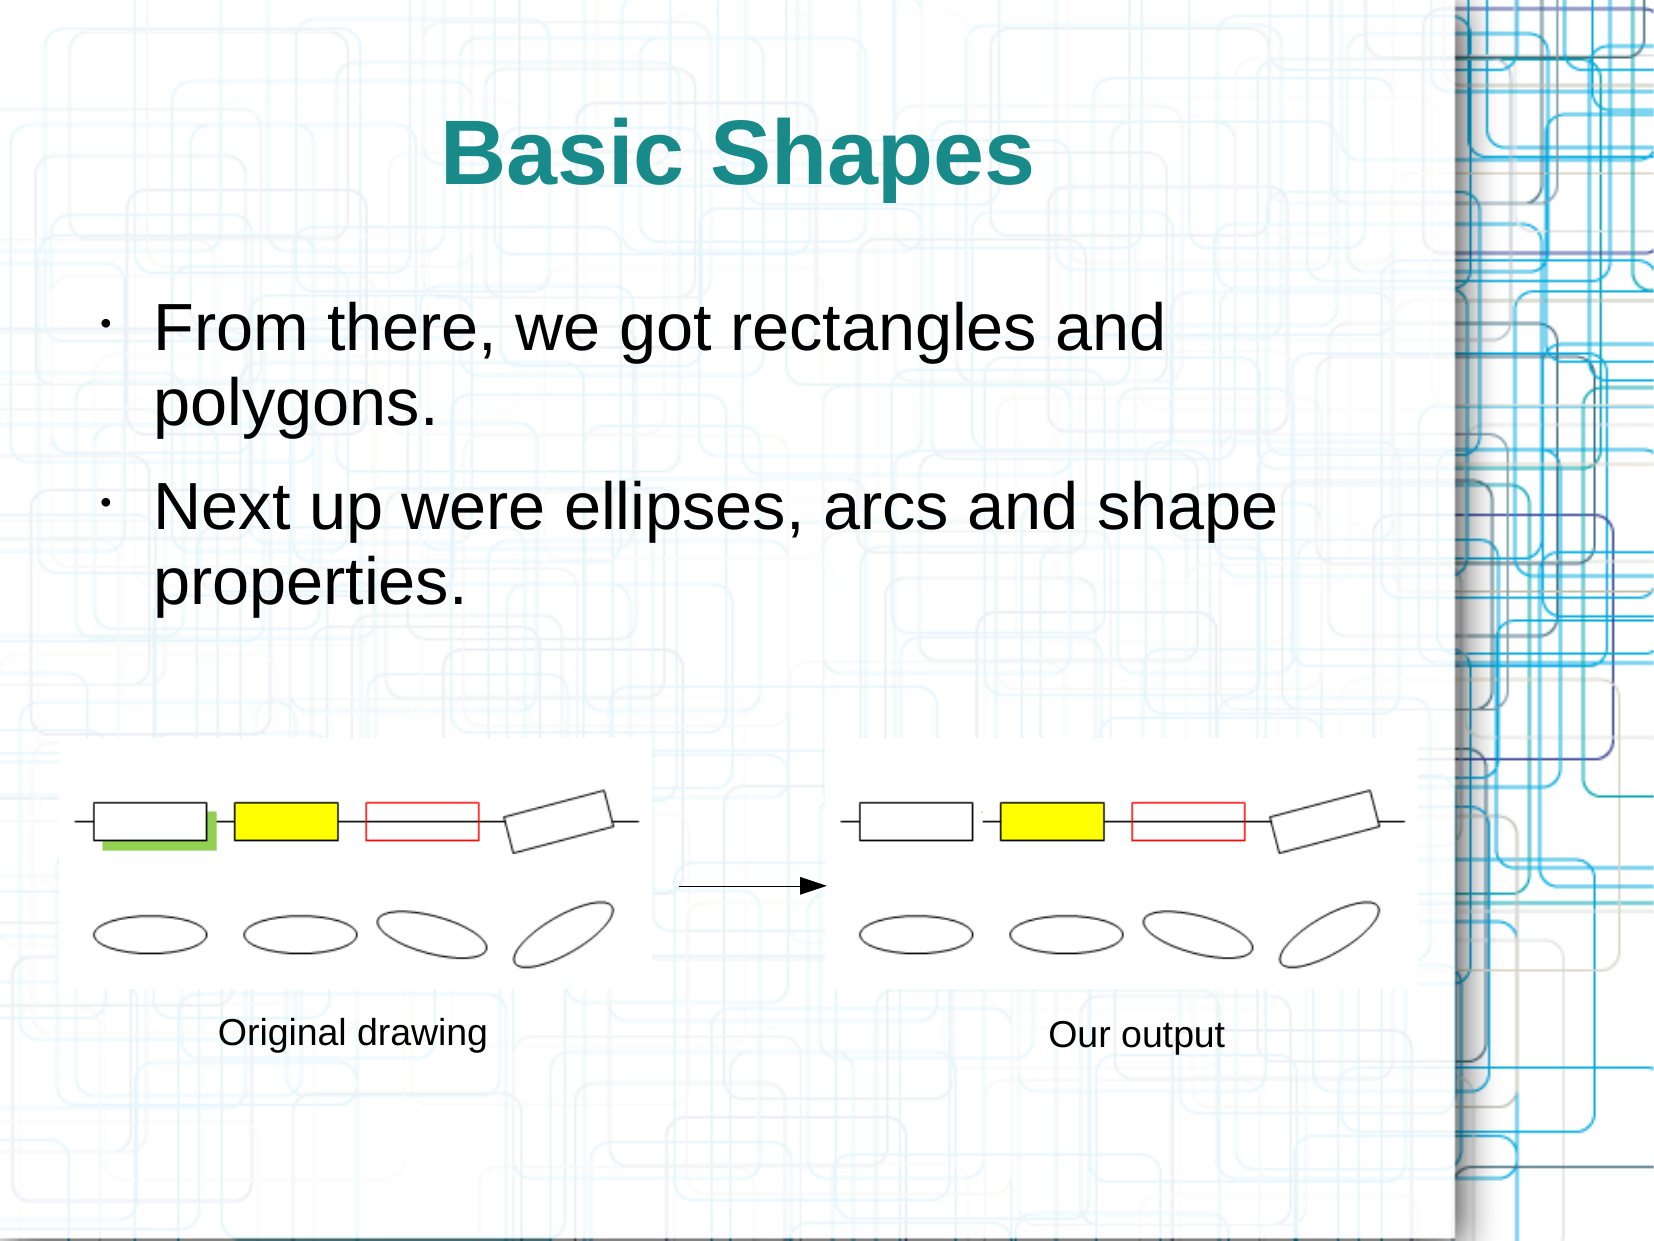

# Basic Shapes
From there, we got rectangles and polygons.
Next up were ellipses, arcs and shape properties.
Original drawing
Our output